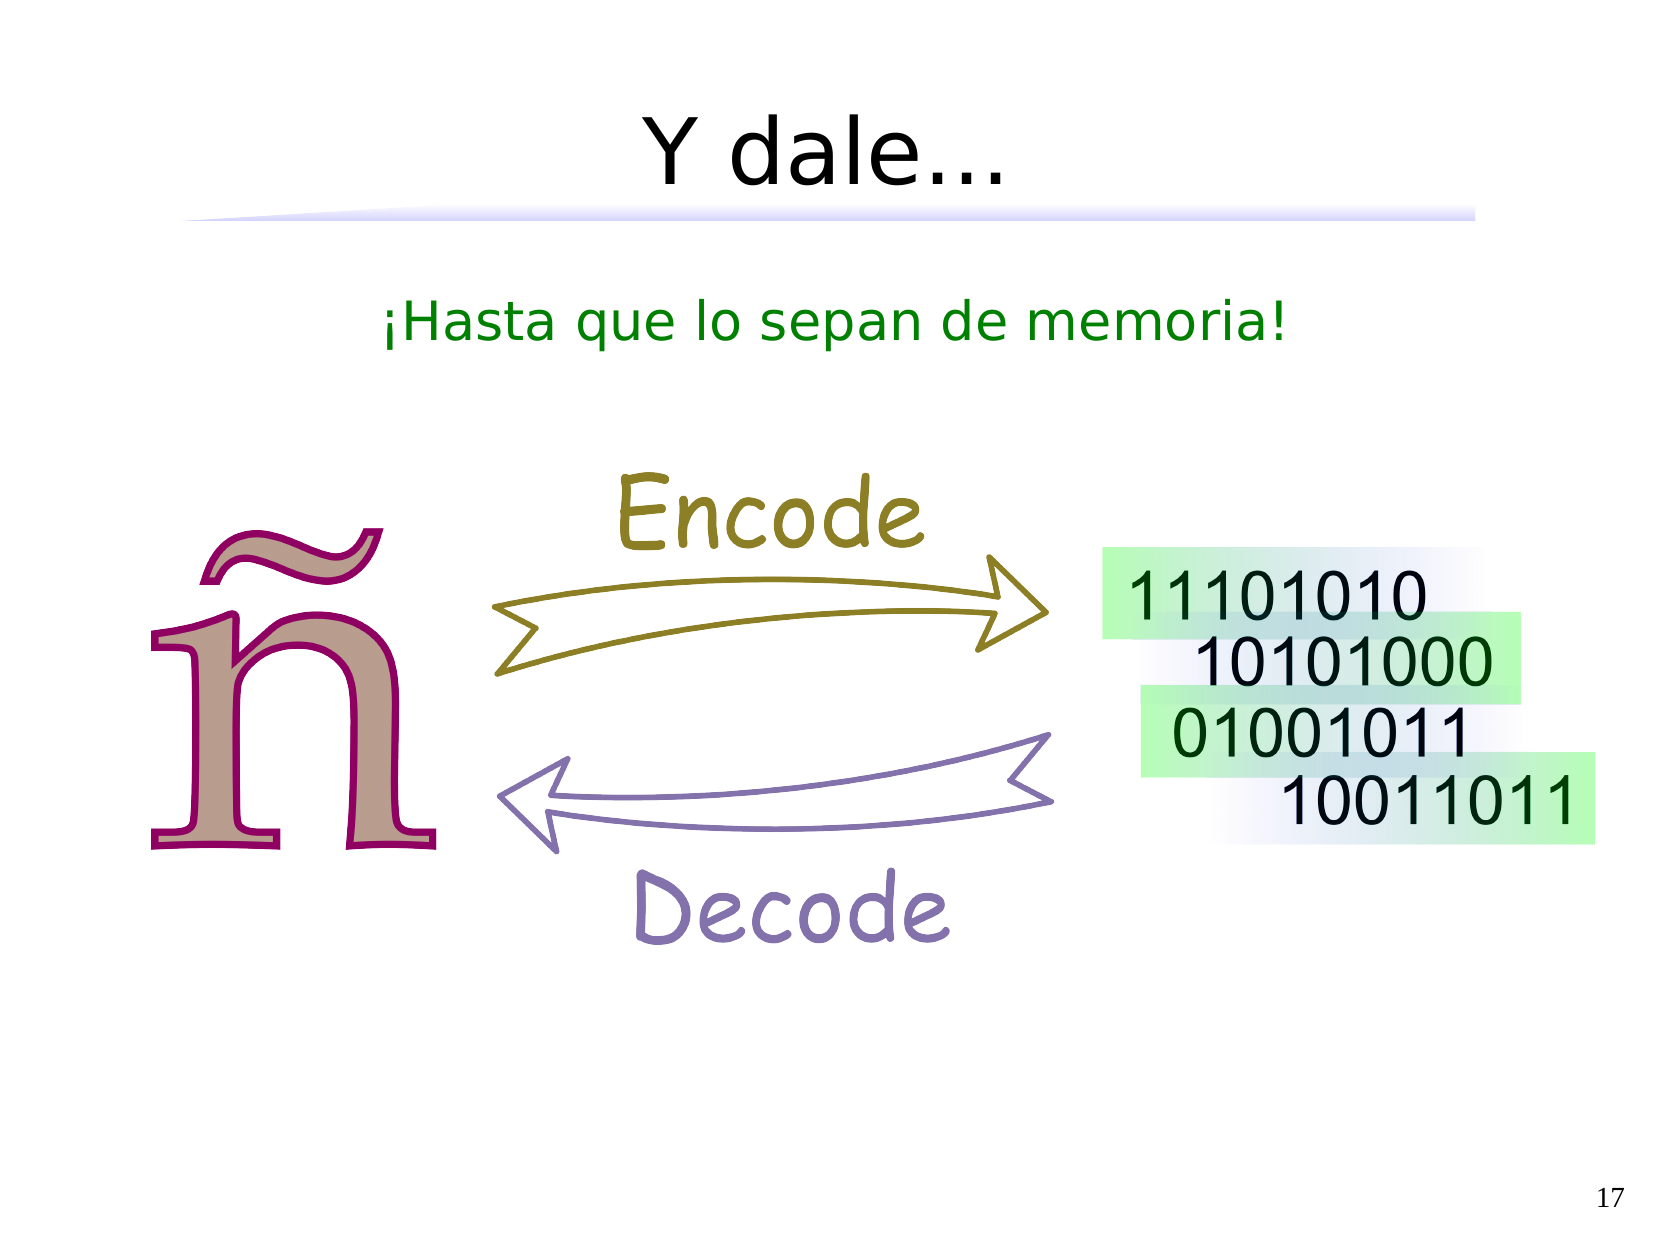

# Y dale...
¡Hasta que lo sepan de memoria!
17